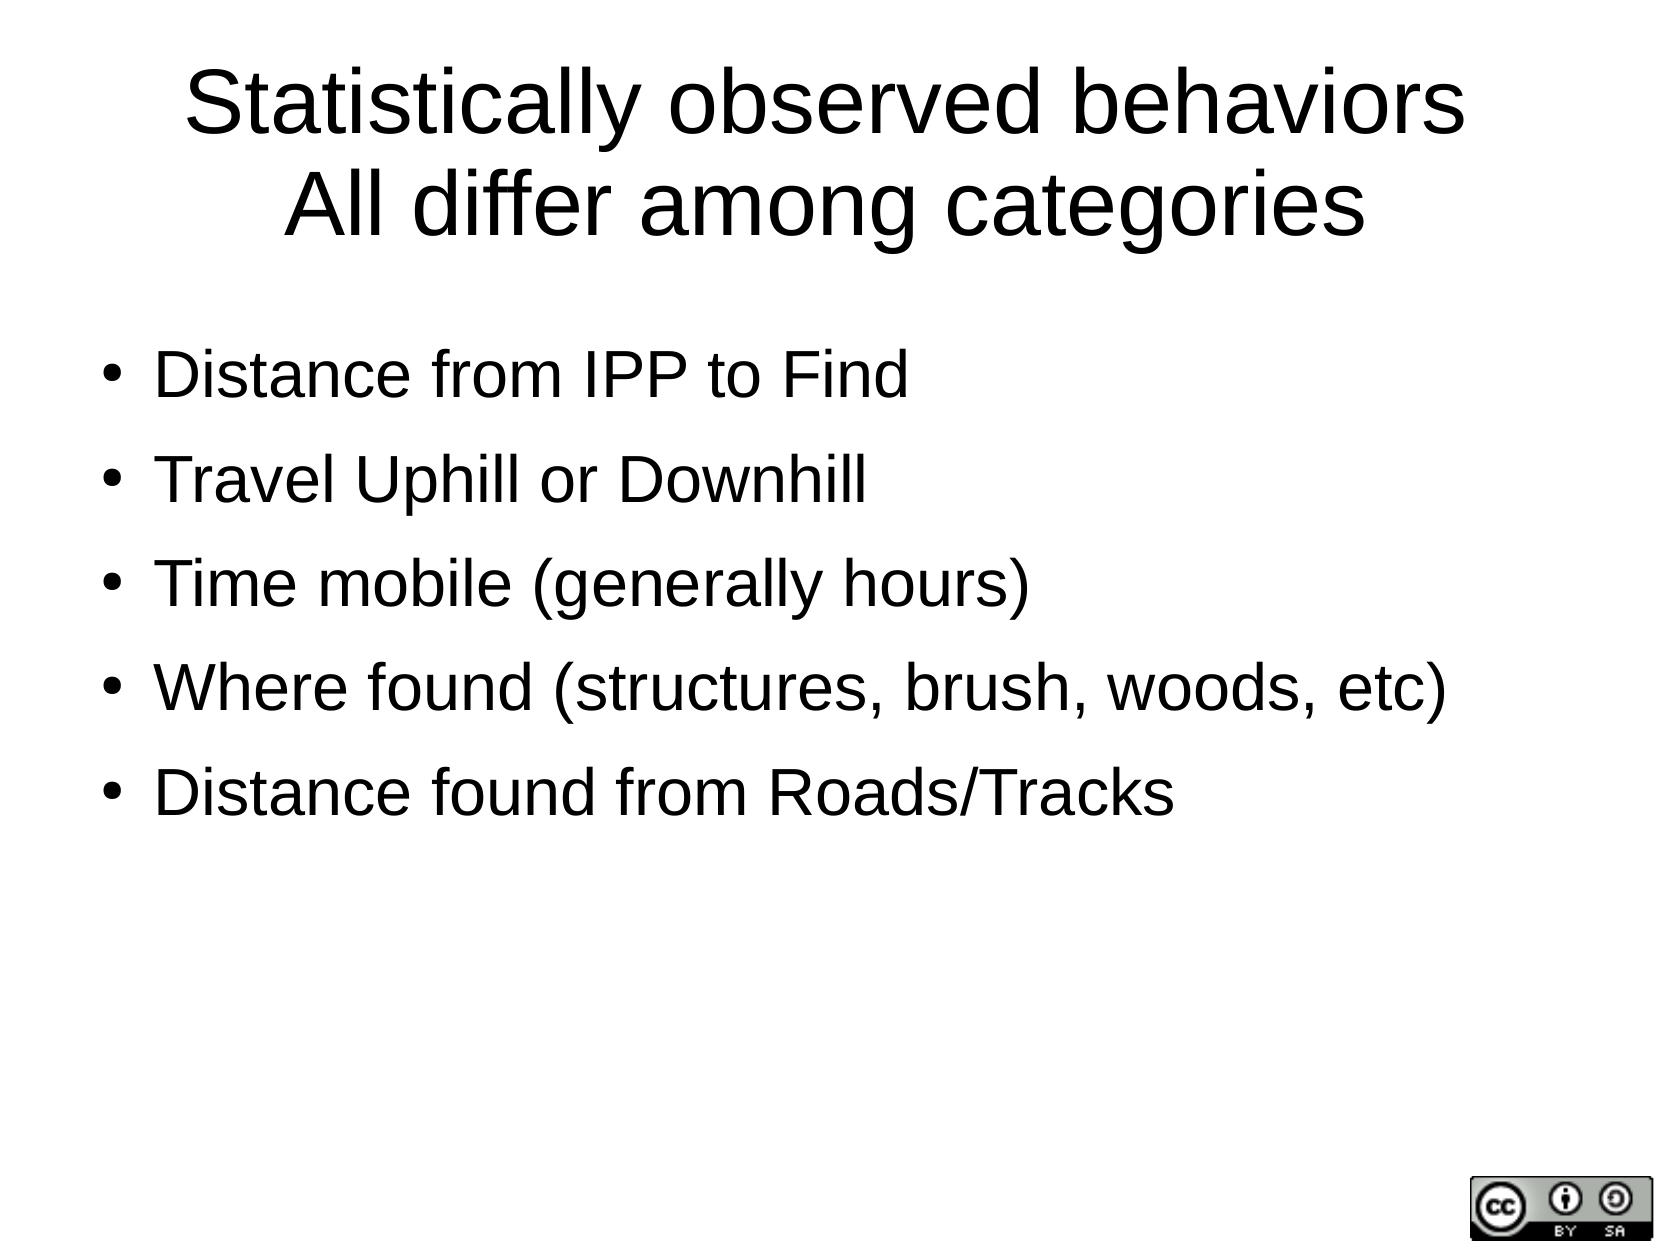

# Statistically observed behaviors All differ among categories
Distance from IPP to Find
Travel Uphill or Downhill
Time mobile (generally hours)
Where found (structures, brush, woods, etc)
Distance found from Roads/Tracks